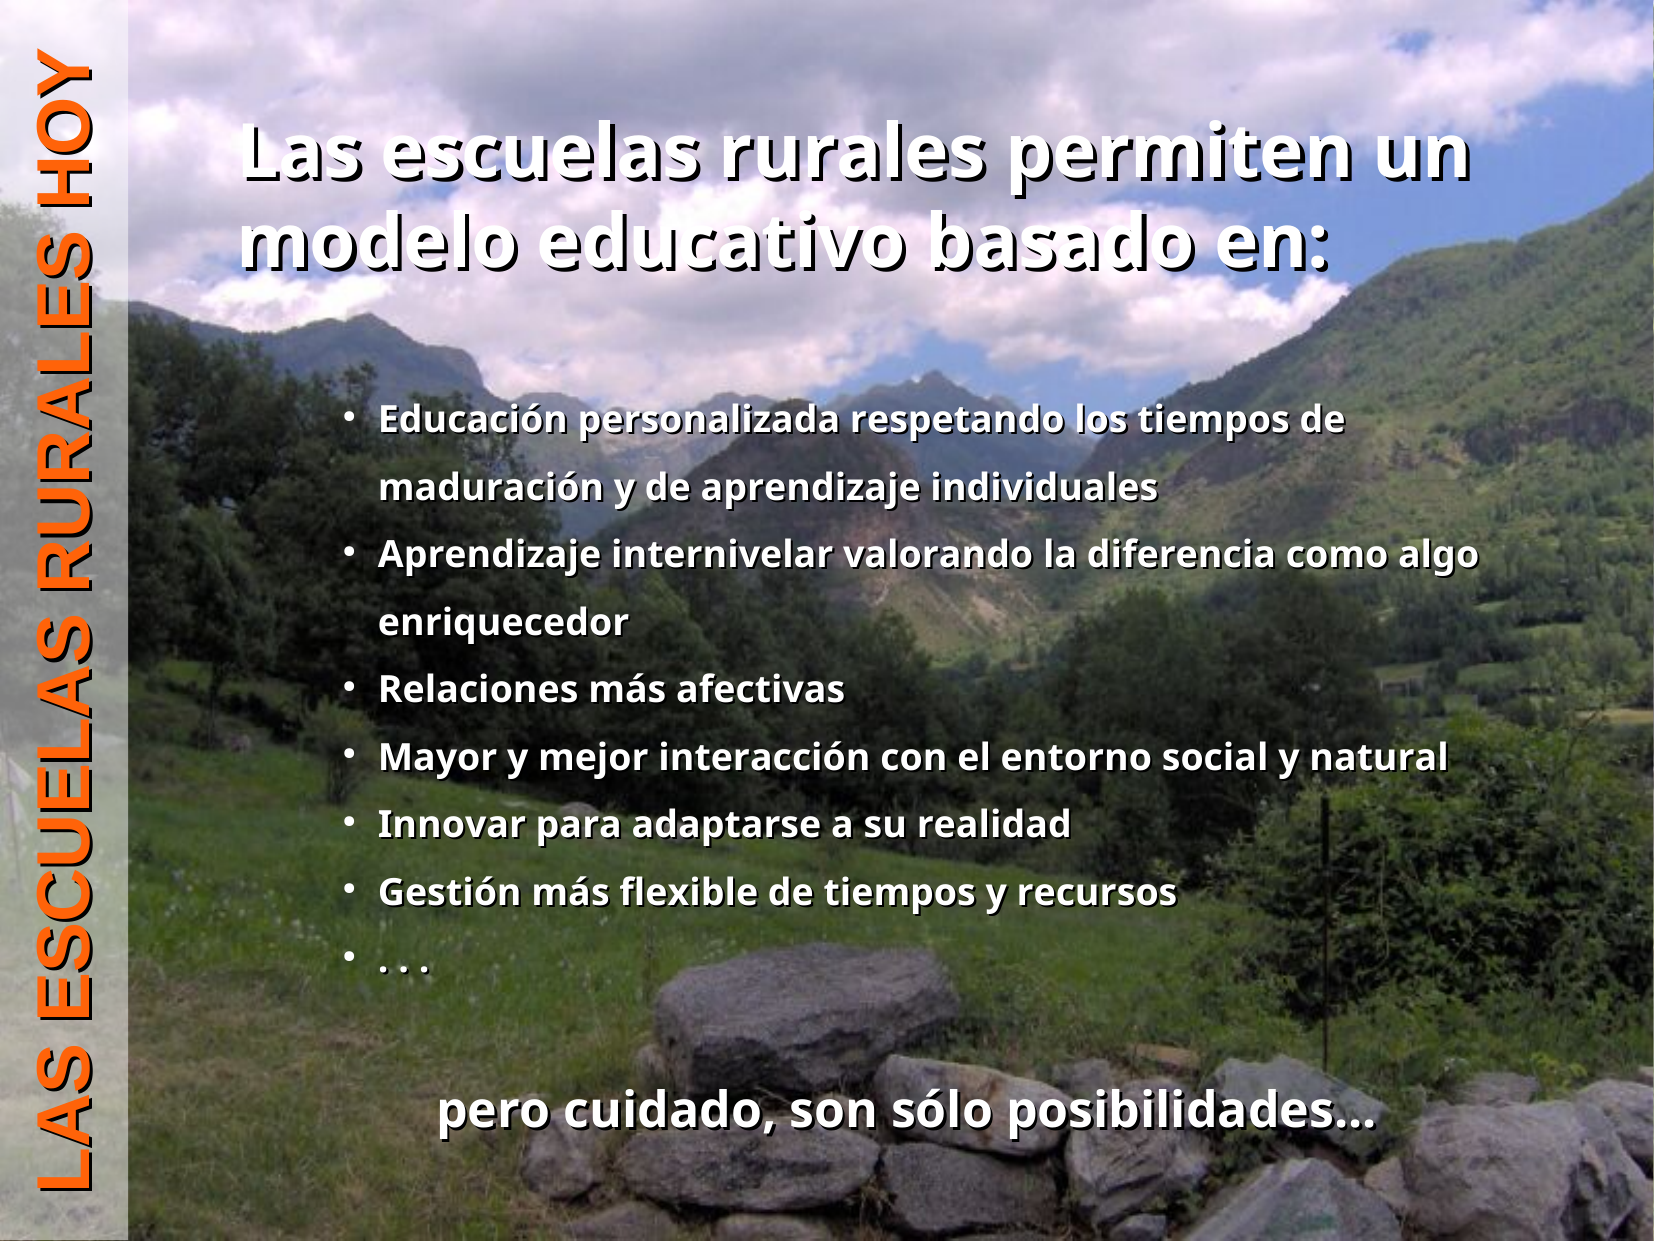

Las escuelas rurales permiten un modelo educativo basado en:
Educación personalizada respetando los tiempos de maduración y de aprendizaje individuales
Aprendizaje internivelar valorando la diferencia como algo enriquecedor
Relaciones más afectivas
Mayor y mejor interacción con el entorno social y natural
Innovar para adaptarse a su realidad
Gestión más flexible de tiempos y recursos
. . .
pero cuidado, son sólo posibilidades...
LAS ESCUELAS RURALES HOY